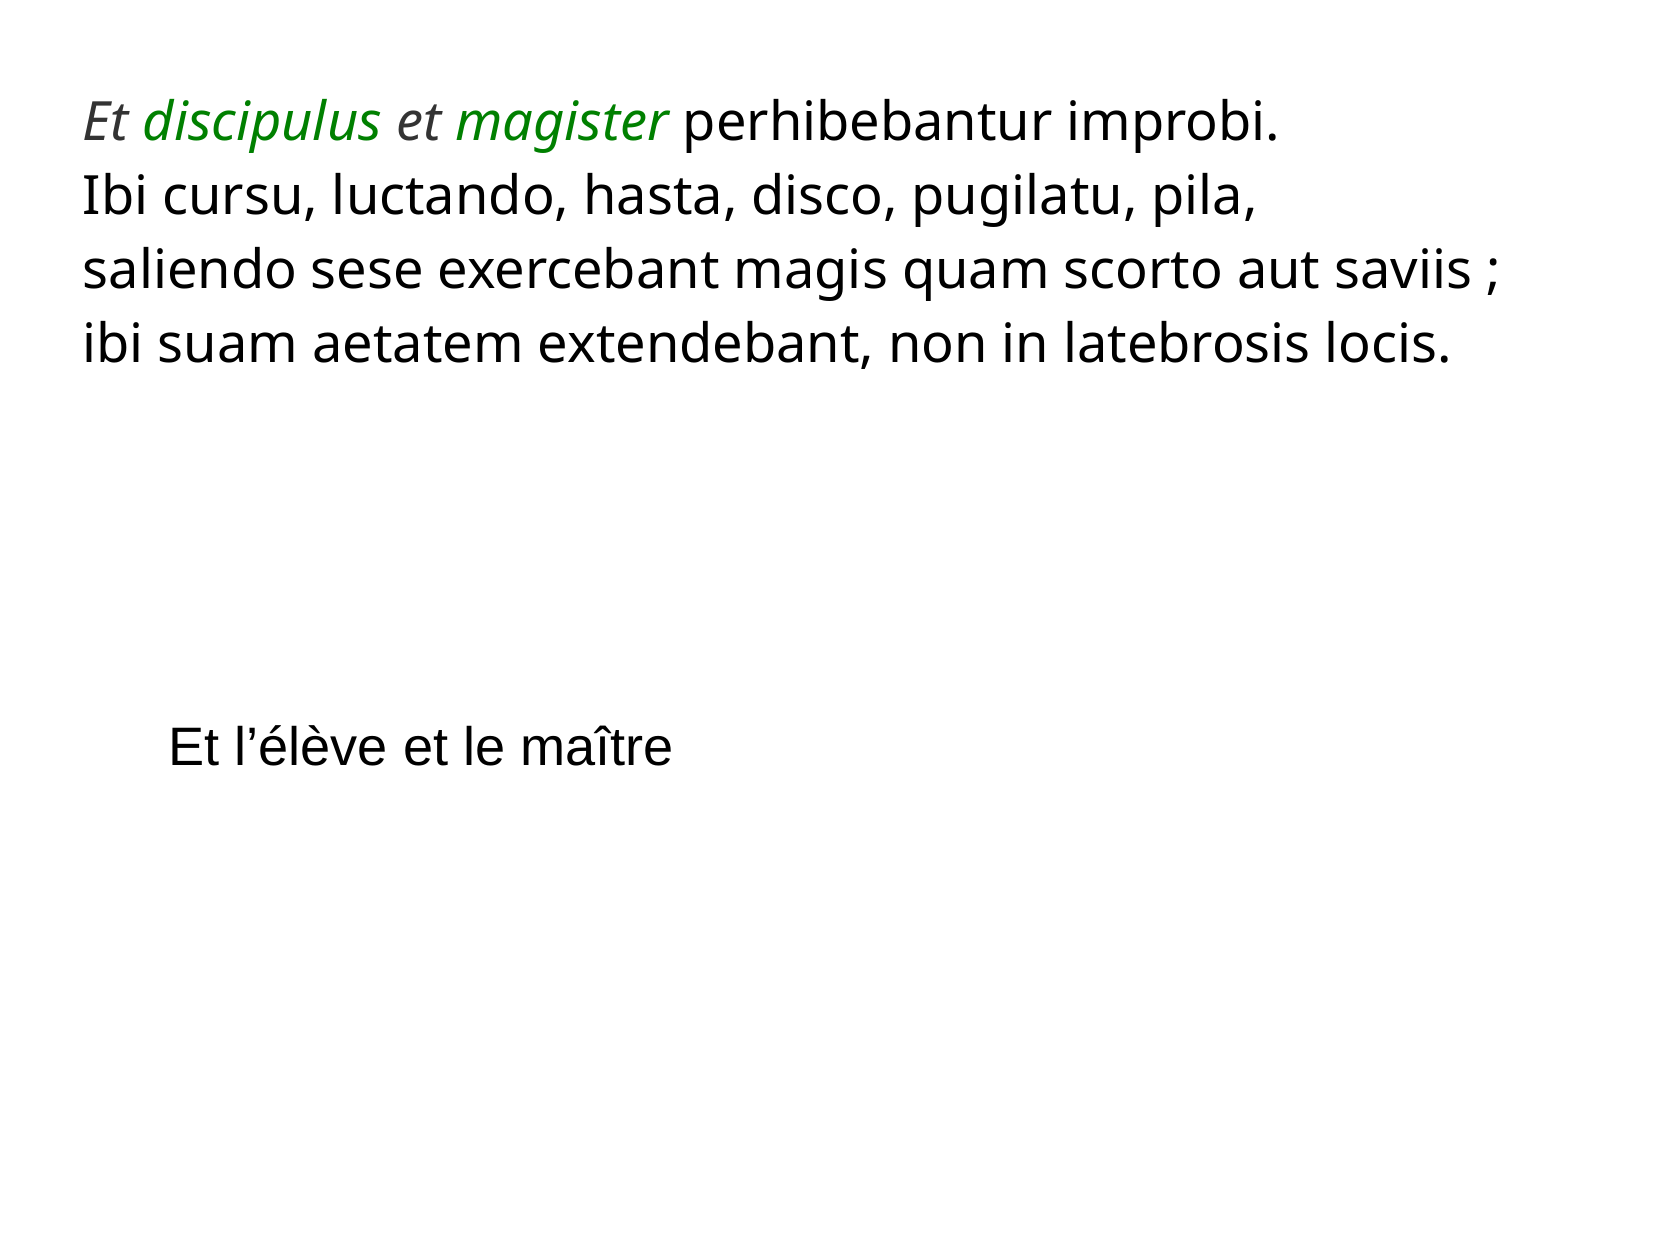

# Et discipulus et magister perhibebantur improbi.
Ibi cursu, luctando, hasta, disco, pugilatu, pila,
saliendo sese exercebant magis quam scorto aut saviis ;
ibi suam aetatem extendebant, non in latebrosis locis.
Et l’élève et le maître